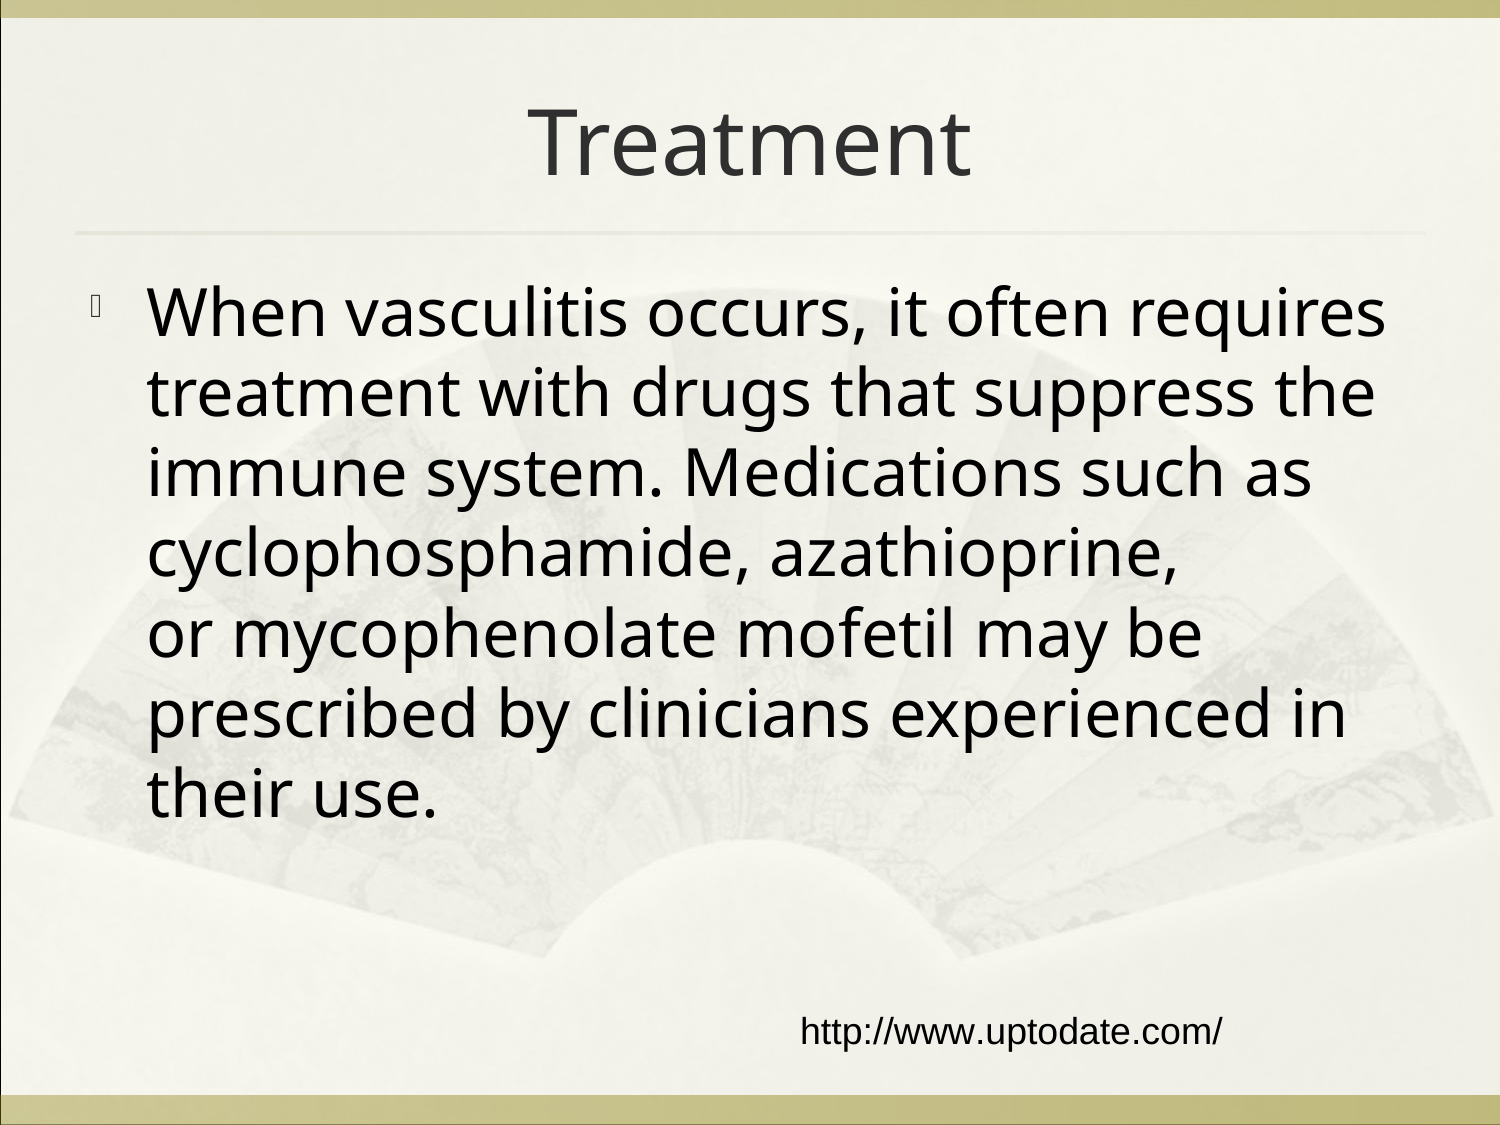

# Treatment
When vasculitis occurs, it often requires treatment with drugs that suppress the immune system. Medications such as cyclophosphamide, azathioprine, or mycophenolate mofetil may be prescribed by clinicians experienced in their use.
http://www.uptodate.com/